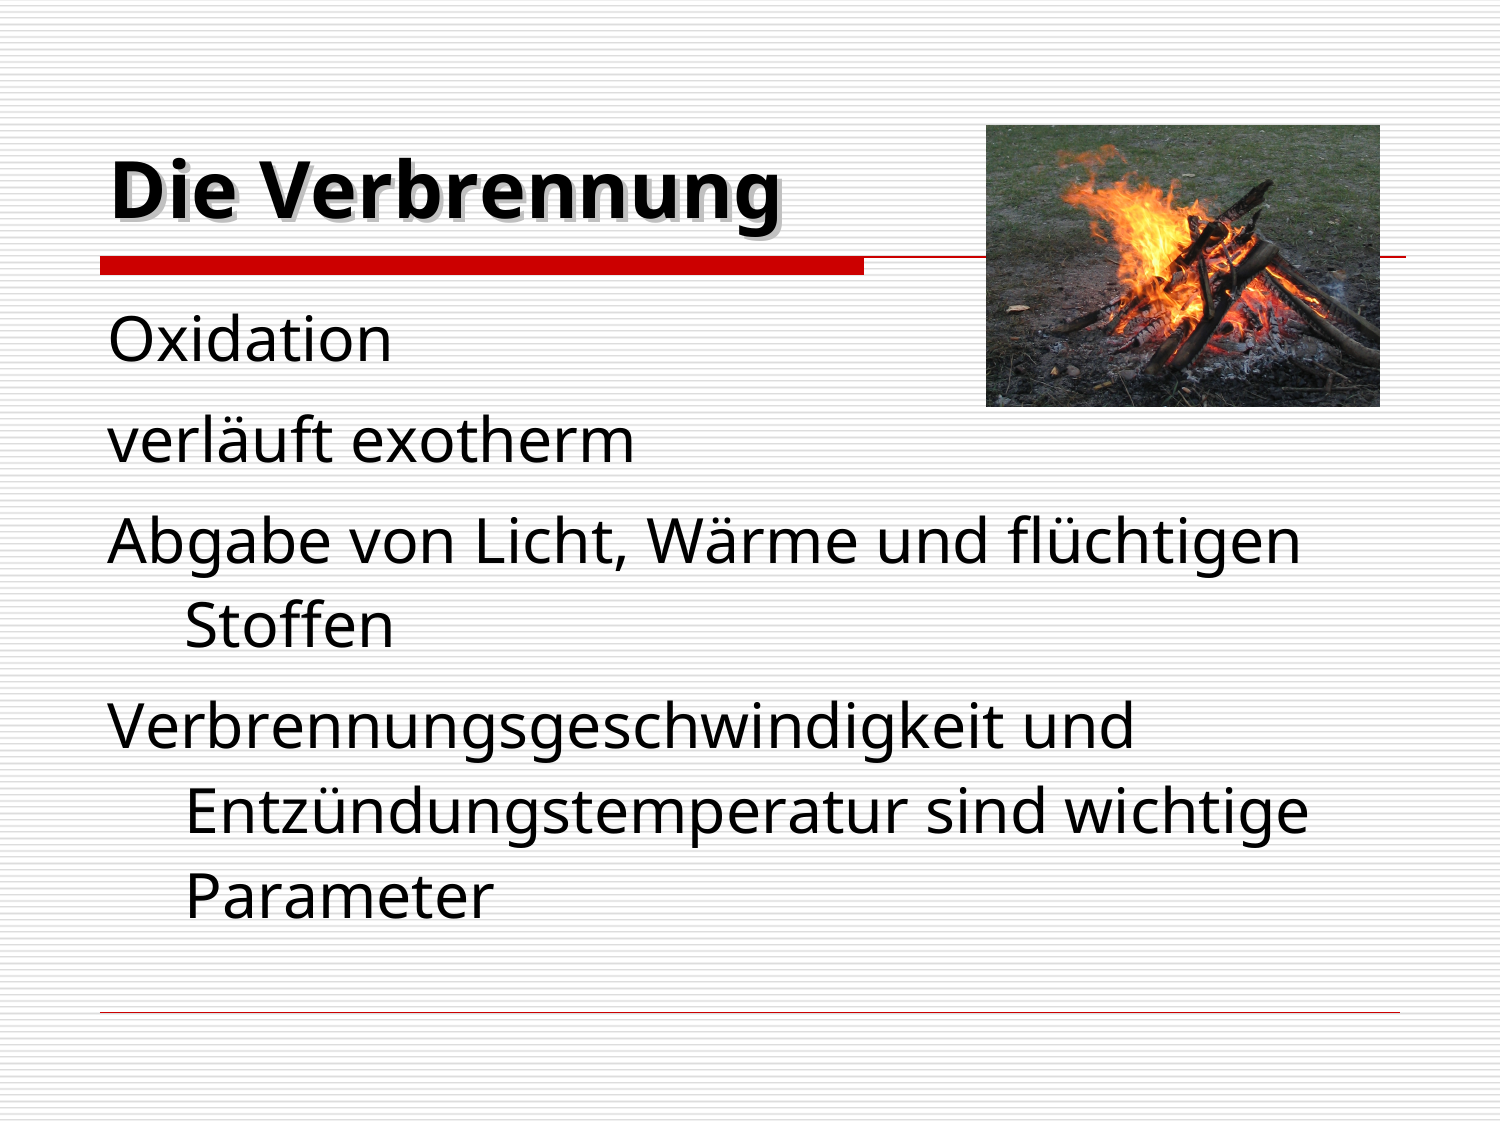

# Die Verbrennung
Oxidation
verläuft exotherm
Abgabe von Licht, Wärme und flüchtigen Stoffen
Verbrennungsgeschwindigkeit und Entzündungstemperatur sind wichtige Parameter